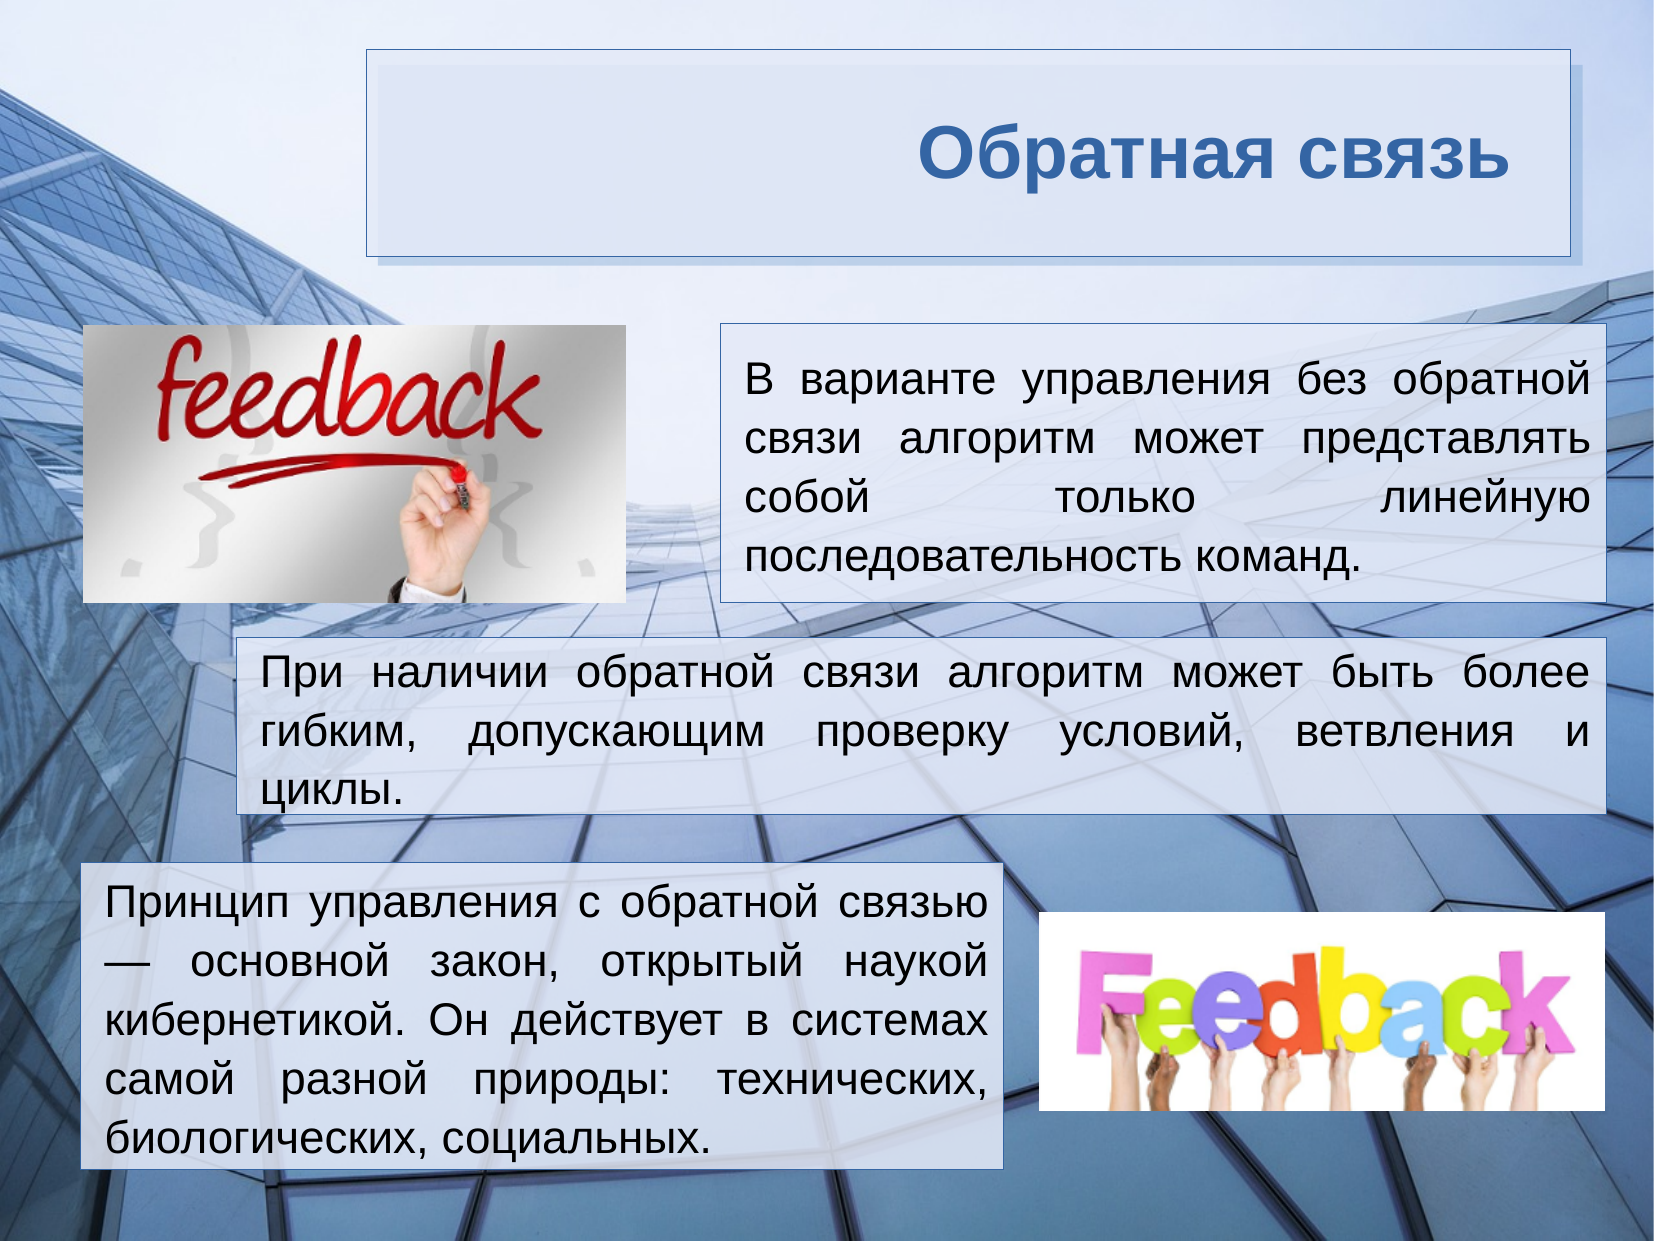

# Обратная связь
В варианте управления без обратной связи алгоритм может представлять собой только линейную последовательность команд.
При наличии обратной связи алгоритм может быть более гибким, допускающим проверку условий, ветвления и циклы.
Принцип управления с обратной связью — основной закон, открытый наукой кибернетикой. Он действует в системах самой разной природы: технических, биологических, социальных.